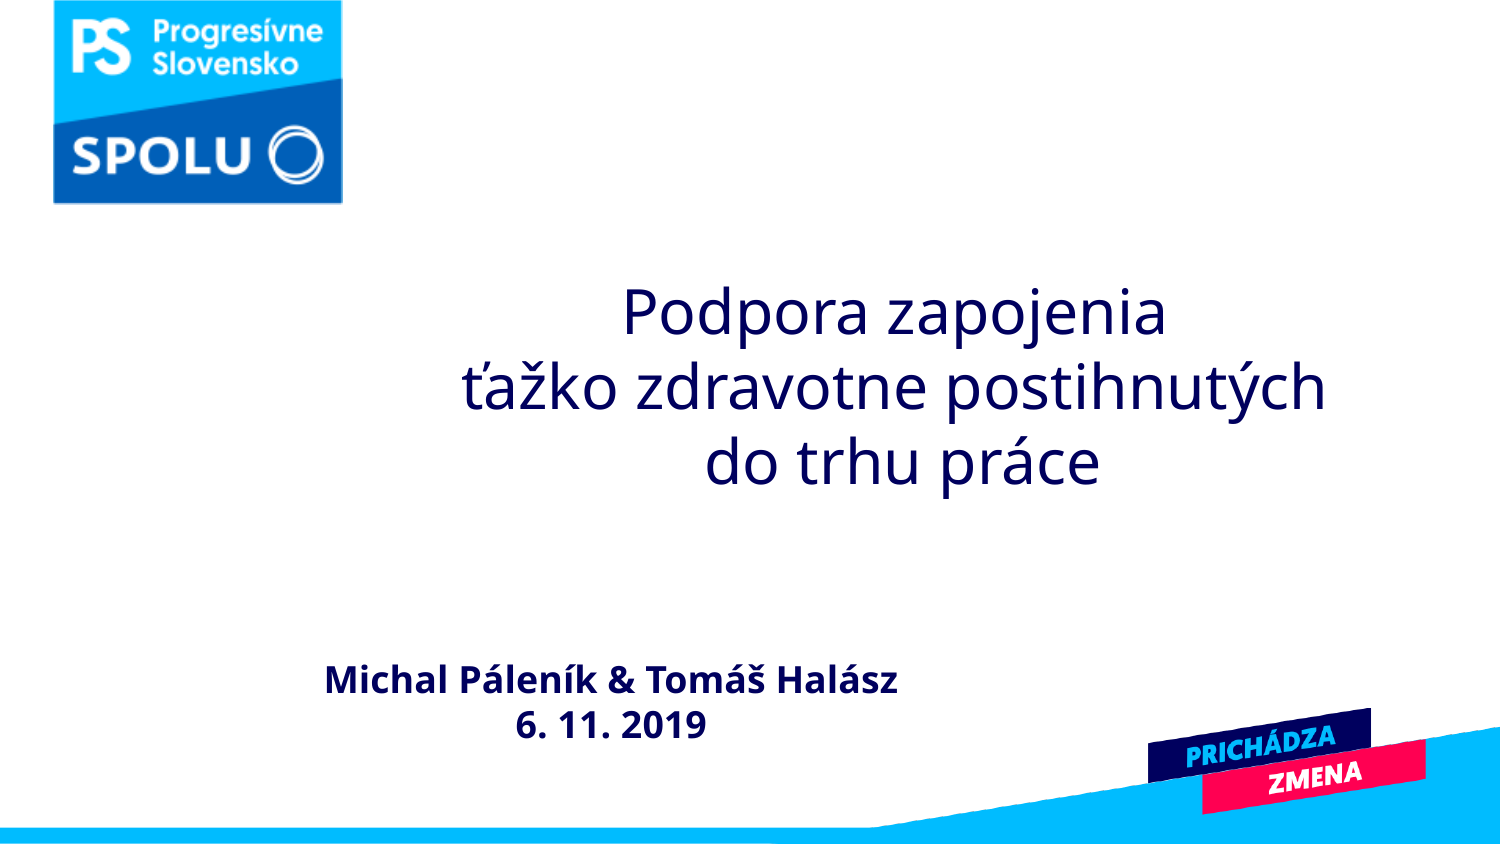

Podpora zapojenia
ťažko zdravotne postihnutých
do trhu práce
Michal Páleník & Tomáš Halász
6. 11. 2019